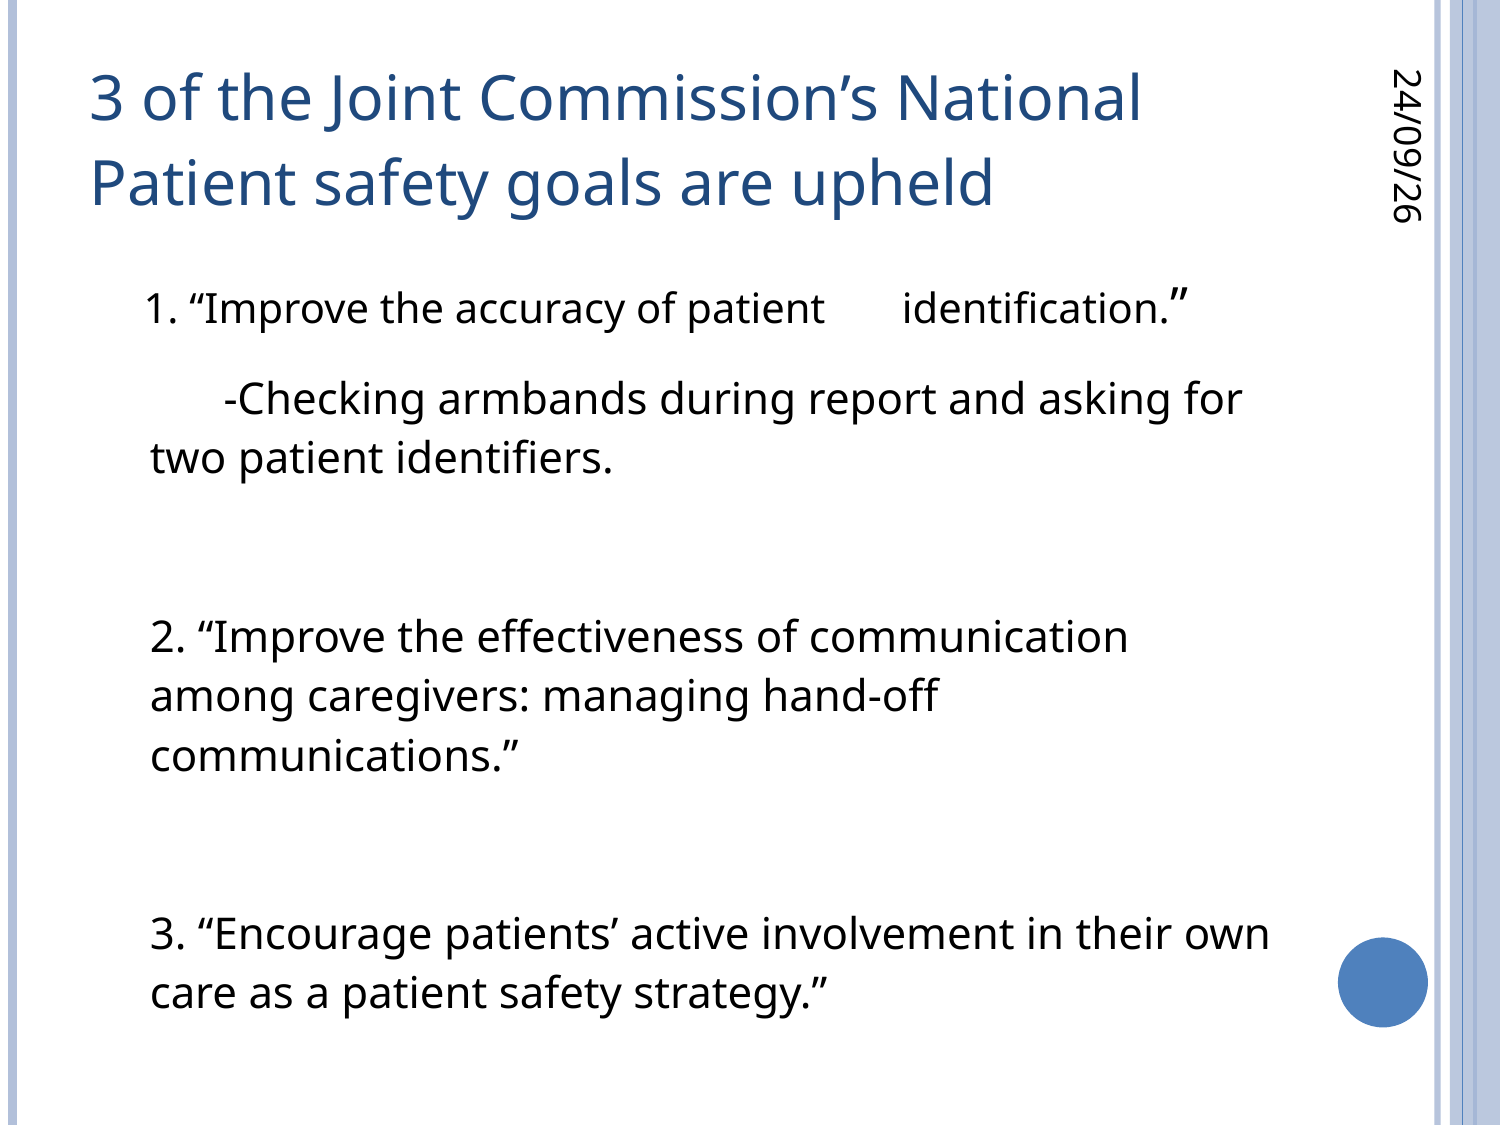

# 3 of the Joint Commission’s National Patient safety goals are upheld
 1. “Improve the accuracy of patient 	identification.”
	-Checking armbands during report and asking for 	two patient identifiers.
2. “Improve the effectiveness of communication among caregivers: managing hand-off communications.”
3. “Encourage patients’ active involvement in their own care as a patient safety strategy.”
	(Joint Commission Perspectives, 2008)